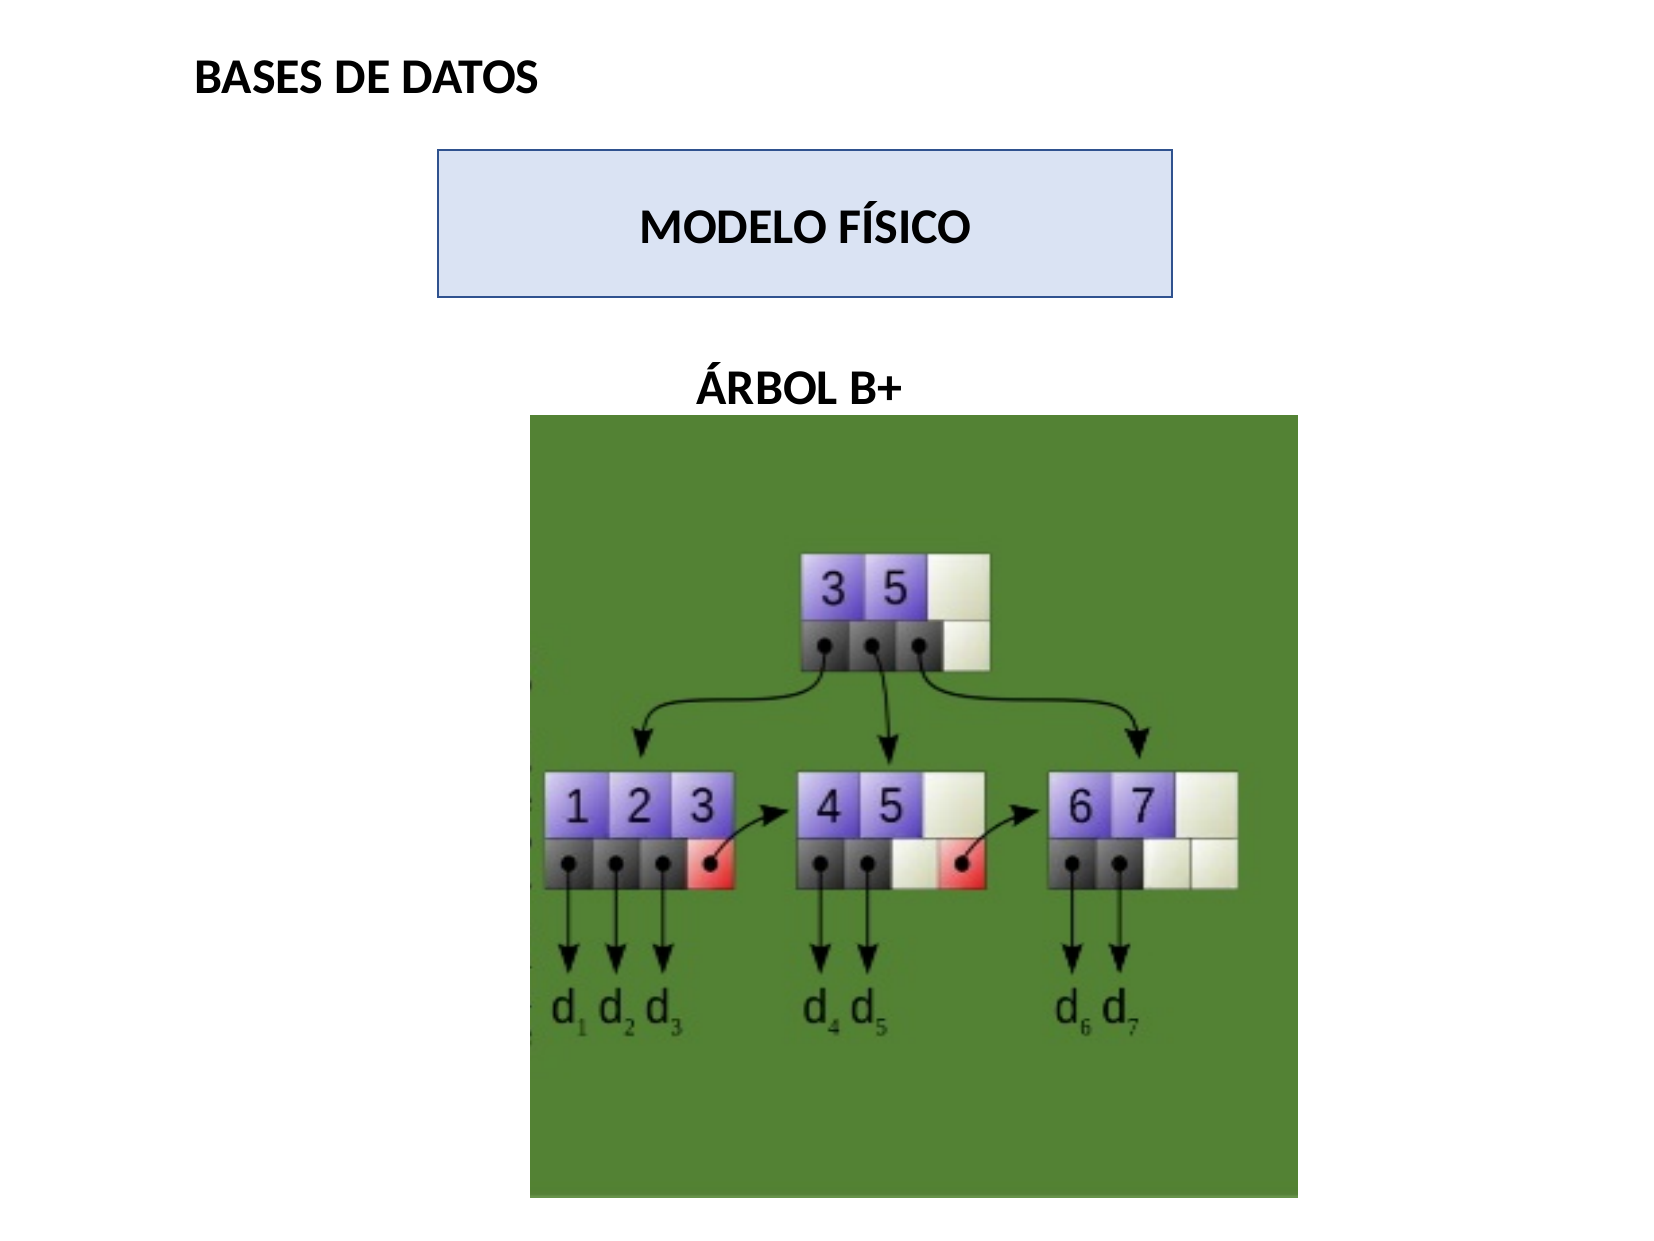

BASES DE DATOS
MODELO FÍSICO
ÁRBOL B+